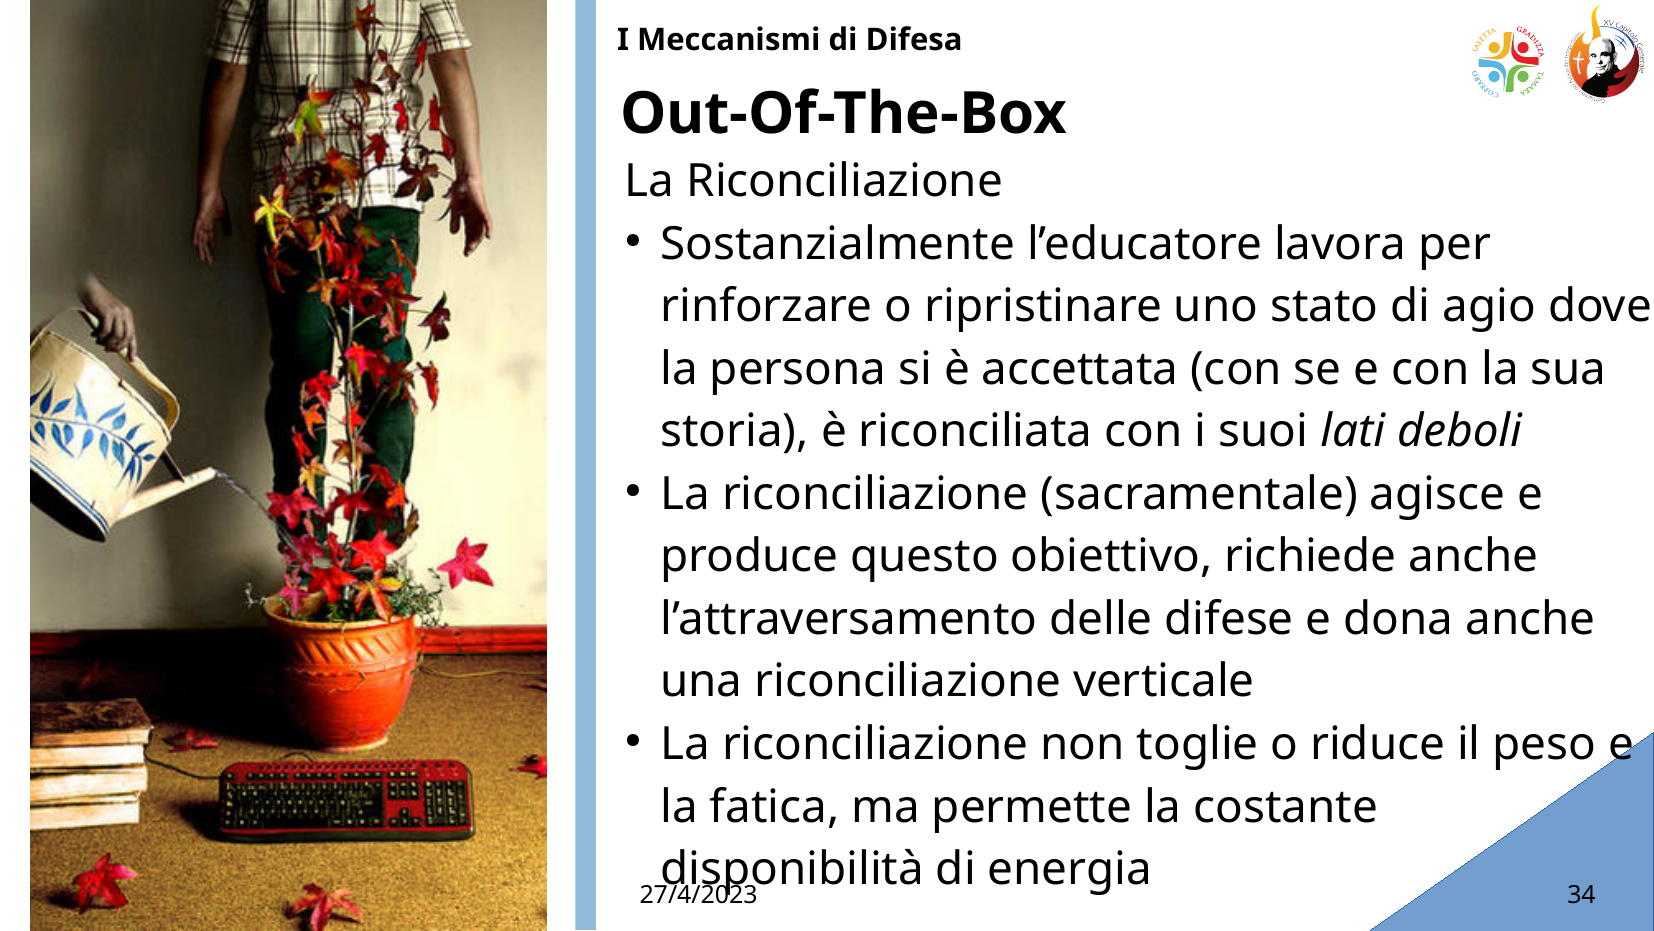

I Meccanismi di Difesa
Out-Of-The-Box
# La Riconciliazione
Sostanzialmente l’educatore lavora per rinforzare o ripristinare uno stato di agio dove la persona si è accettata (con se e con la sua storia), è riconciliata con i suoi lati deboli
La riconciliazione (sacramentale) agisce e produce questo obiettivo, richiede anche l’attraversamento delle difese e dona anche una riconciliazione verticale
La riconciliazione non toglie o riduce il peso e la fatica, ma permette la costante disponibilità di energia